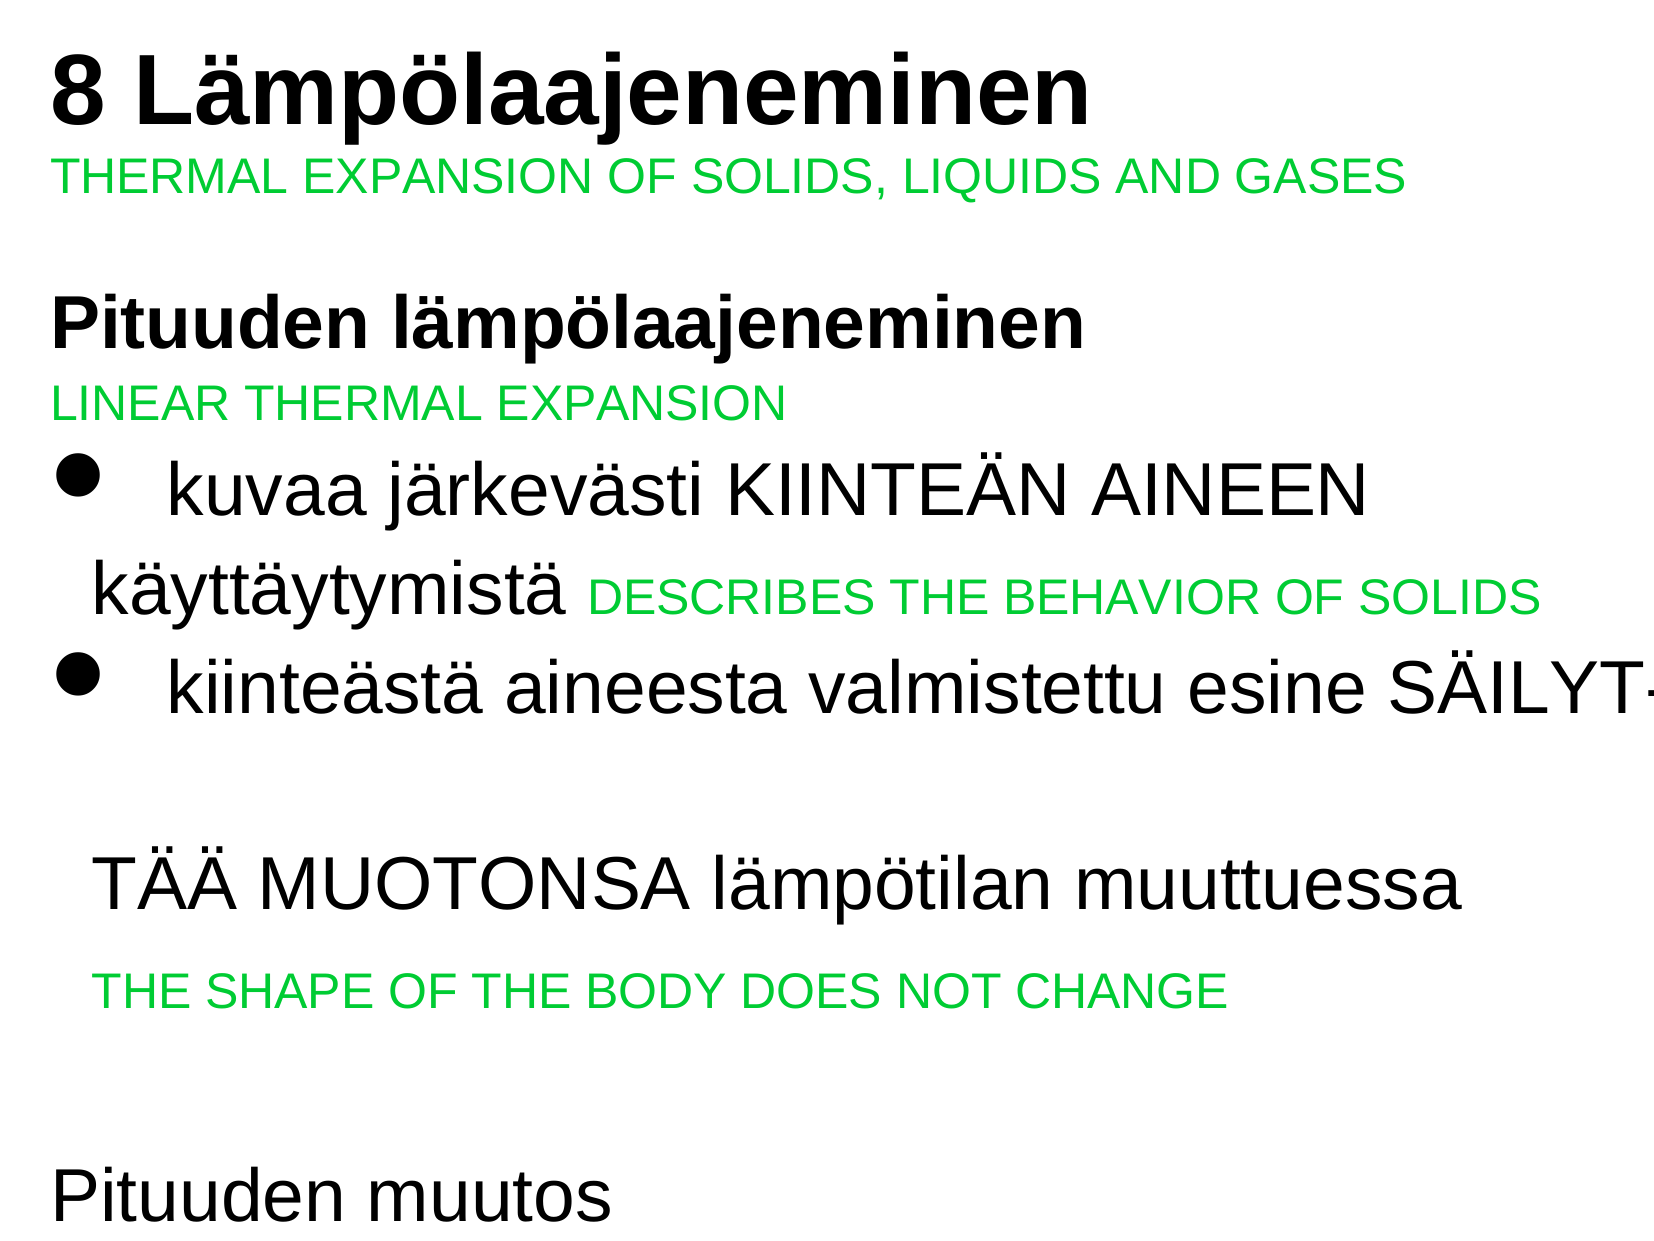

8 Lämpölaajeneminen
THERMAL EXPANSION OF SOLIDS, LIQUIDS AND GASES
Pituuden lämpölaajeneminen
LINEAR THERMAL EXPANSION
 kuvaa järkevästi KIINTEÄN AINEEN
 käyttäytymistä DESCRIBES THE BEHAVIOR OF SOLIDS
 kiinteästä aineesta valmistettu esine SÄILYT-
 TÄÄ MUOTONSA lämpötilan muuttuessa
 THE SHAPE OF THE BODY DOES NOT CHANGE
Pituuden muutos
 Δ = α ΔT Ks. MAOL s. 72 →